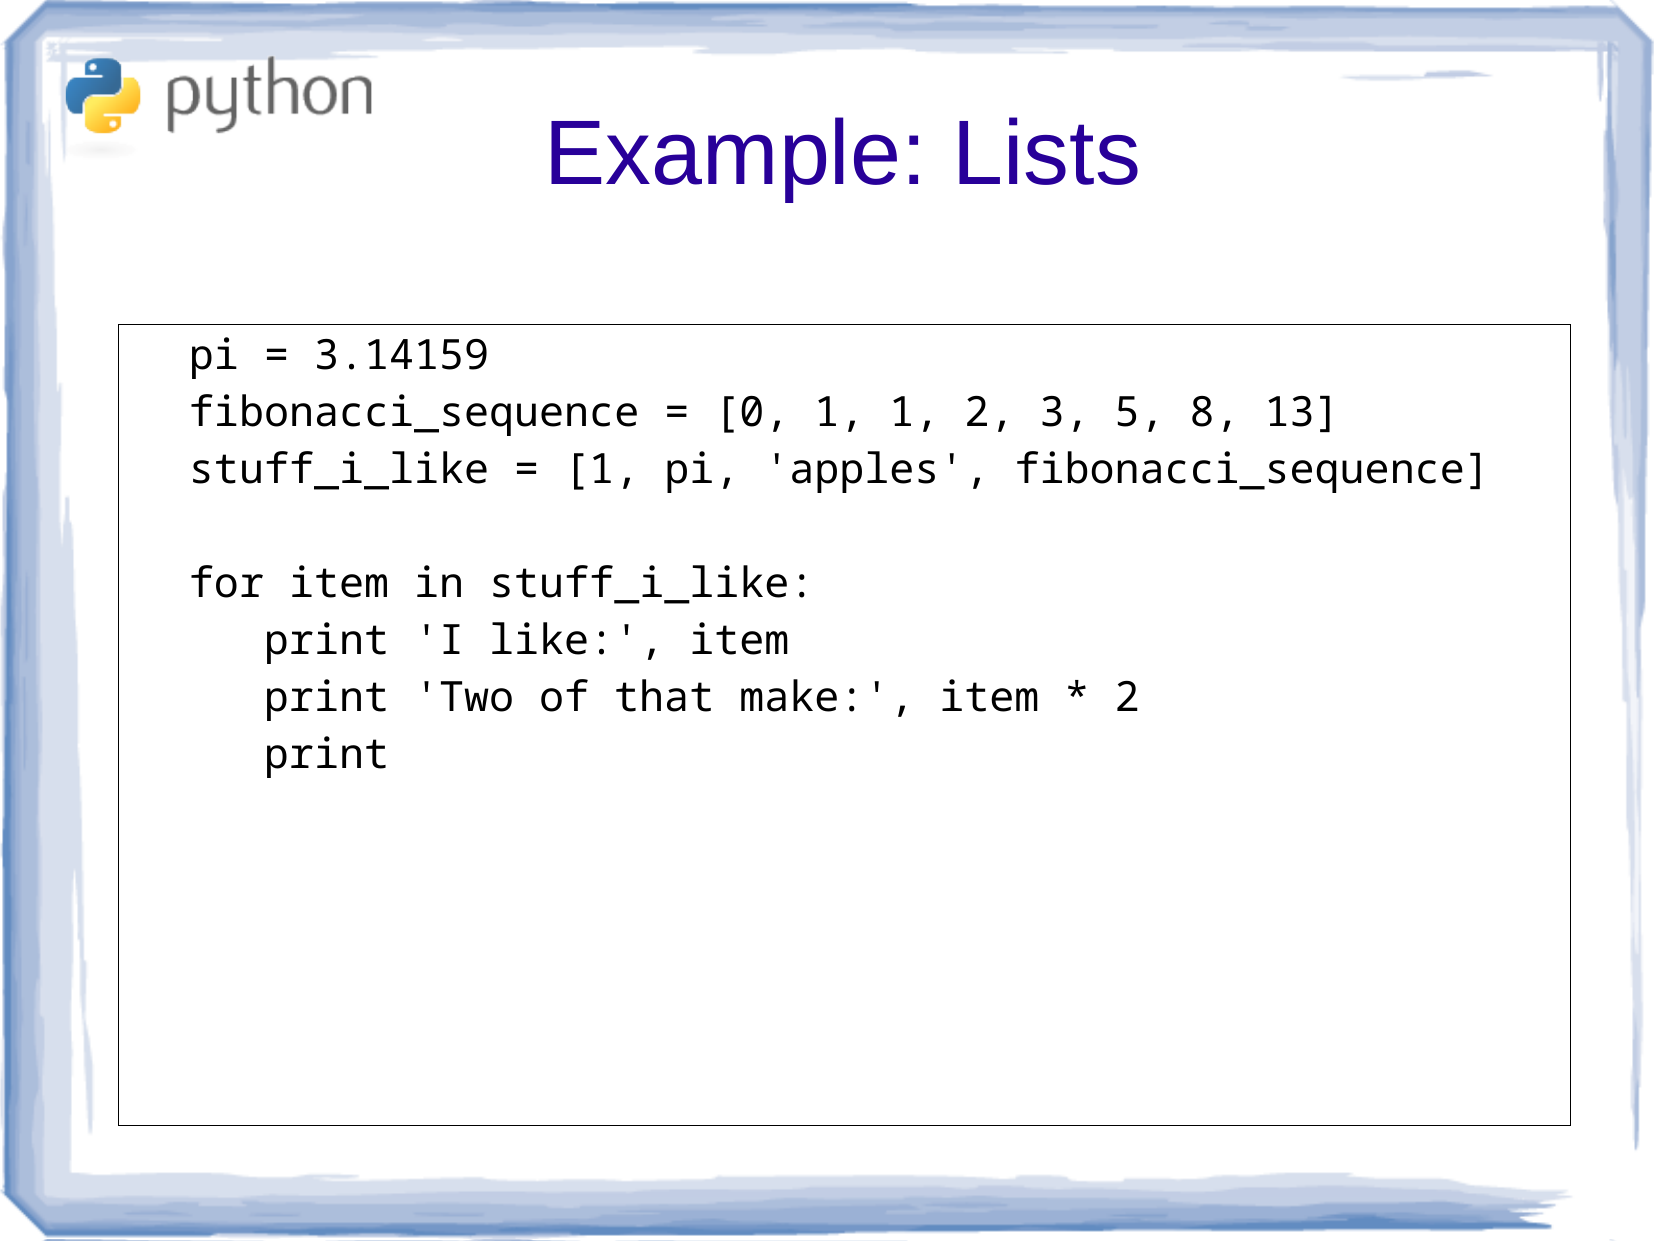

# Example: Lists
pi = 3.14159
fibonacci_sequence = [0, 1, 1, 2, 3, 5, 8, 13]
stuff_i_like = [1, pi, 'apples', fibonacci_sequence]
for item in stuff_i_like:
	print 'I like:', item
	print 'Two of that make:', item * 2
	print